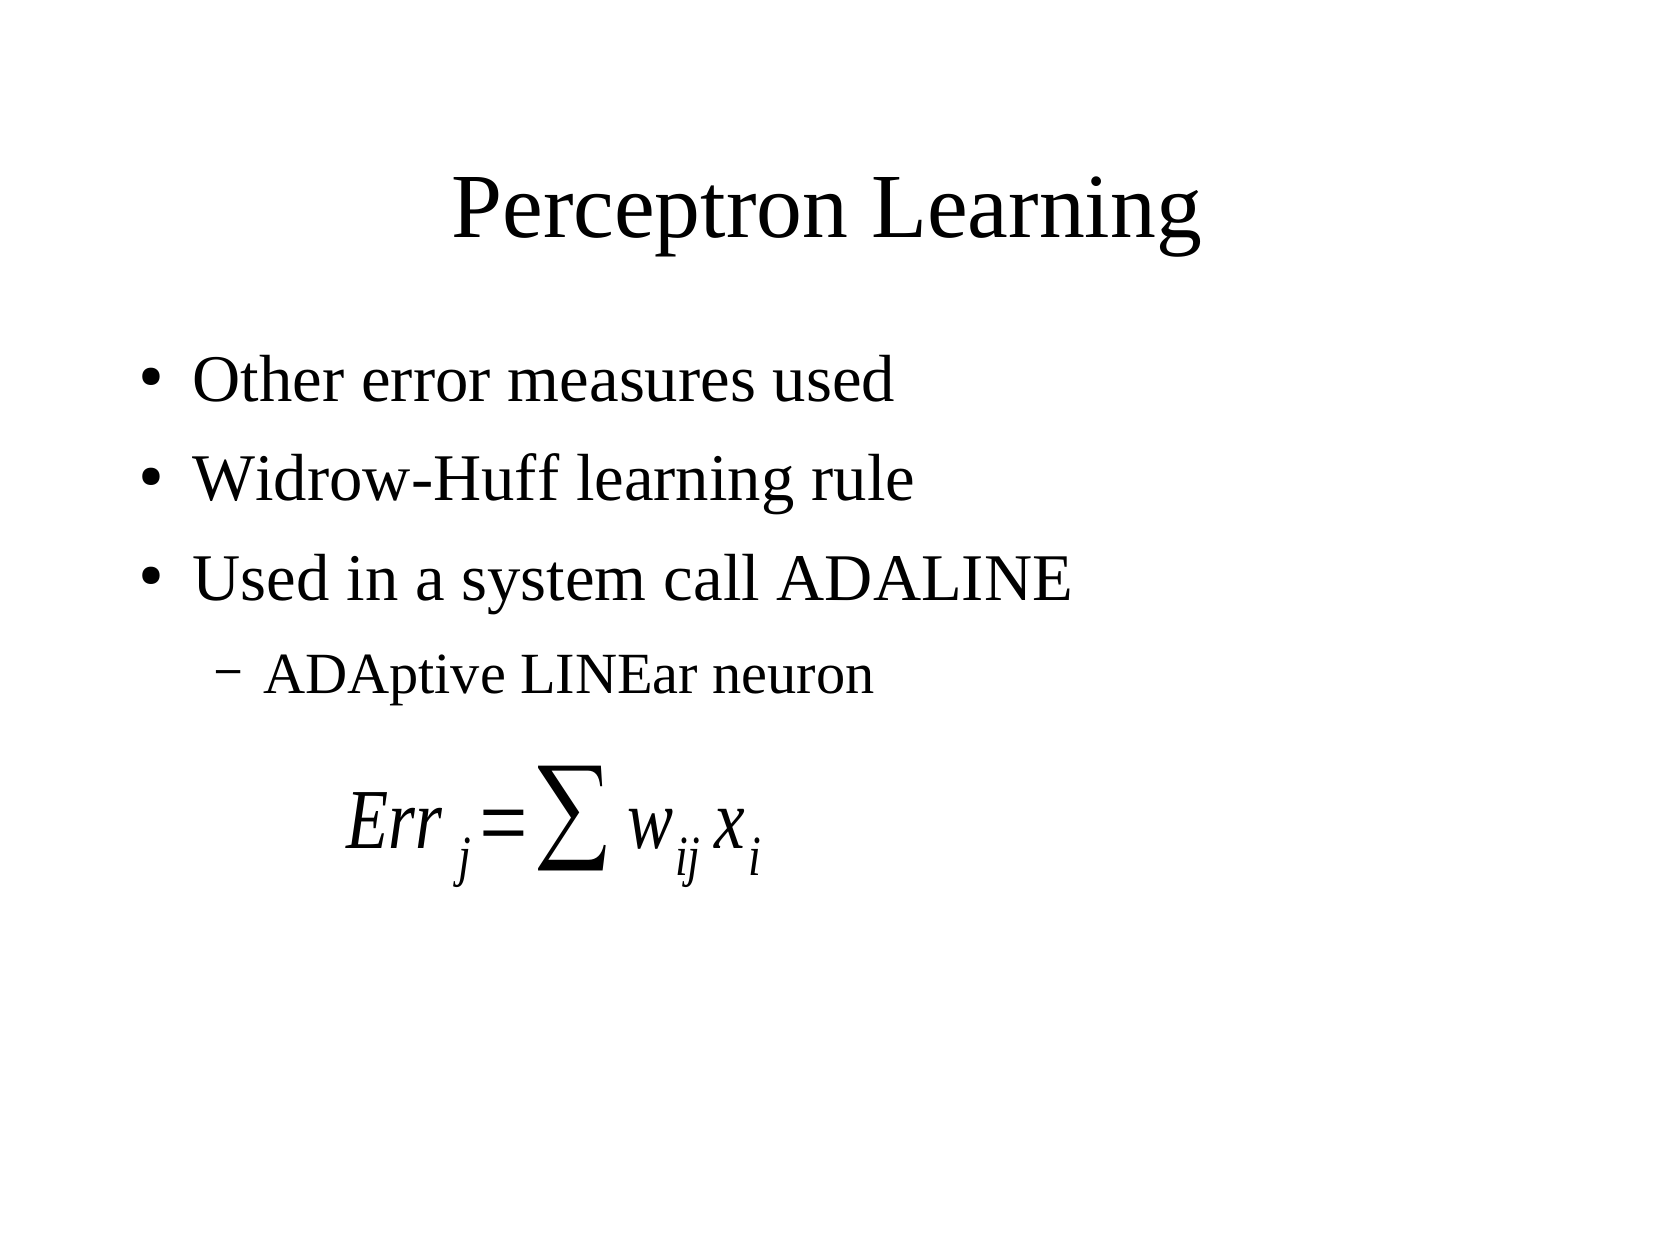

# Perceptron Learning
Other error measures used
Widrow-Huff learning rule
Used in a system call ADALINE
ADAptive LINEar neuron